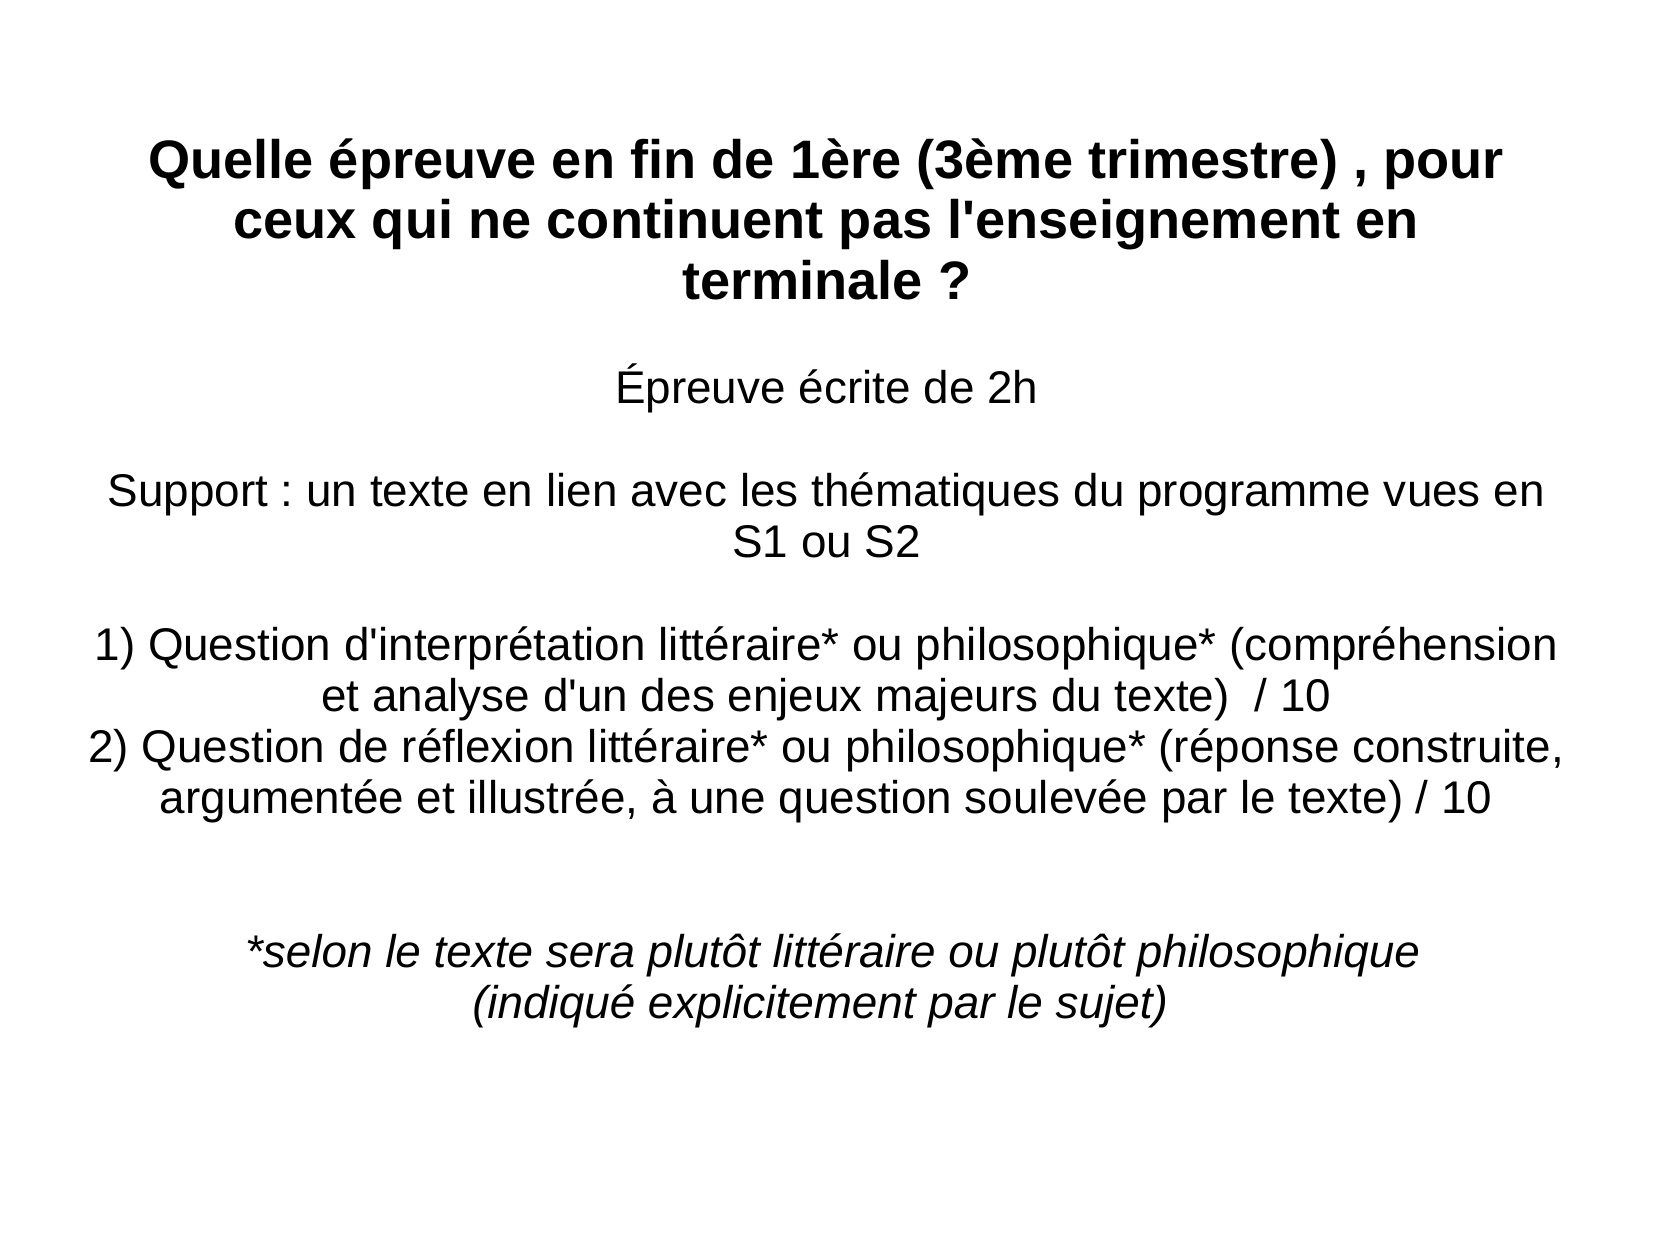

# Quelle épreuve en fin de 1ère (3ème trimestre) , pour ceux qui ne continuent pas l'enseignement en terminale ?
Épreuve écrite de 2h
Support : un texte en lien avec les thématiques du programme vues en S1 ou S2
1) Question d'interprétation littéraire* ou philosophique* (compréhension et analyse d'un des enjeux majeurs du texte) / 10
2) Question de réflexion littéraire* ou philosophique* (réponse construite, argumentée et illustrée, à une question soulevée par le texte) / 10
 *selon le texte sera plutôt littéraire ou plutôt philosophique
(indiqué explicitement par le sujet)